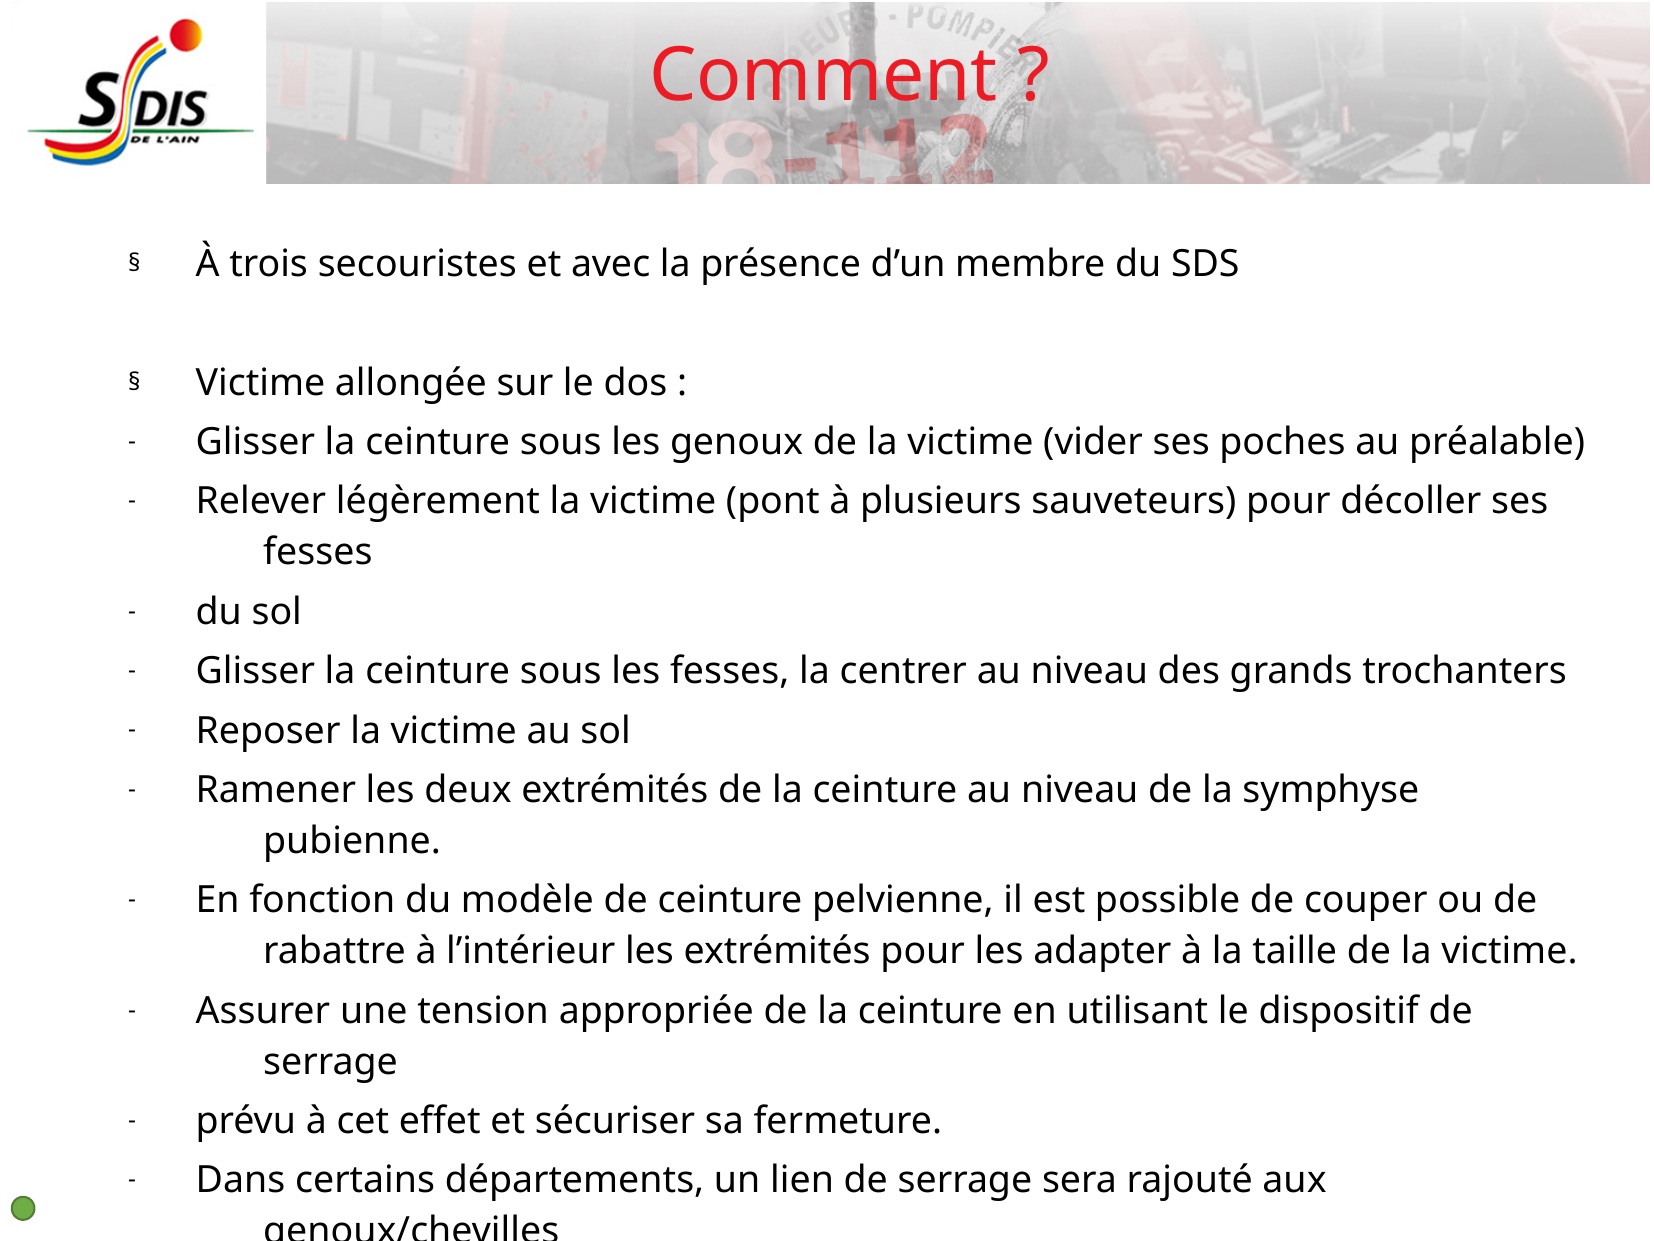

# Comment ?
À trois secouristes et avec la présence d’un membre du SDS
Victime allongée sur le dos :
Glisser la ceinture sous les genoux de la victime (vider ses poches au préalable)
Relever légèrement la victime (pont à plusieurs sauveteurs) pour décoller ses fesses
du sol
Glisser la ceinture sous les fesses, la centrer au niveau des grands trochanters
Reposer la victime au sol
Ramener les deux extrémités de la ceinture au niveau de la symphyse pubienne.
En fonction du modèle de ceinture pelvienne, il est possible de couper ou de rabattre à l’intérieur les extrémités pour les adapter à la taille de la victime.
Assurer une tension appropriée de la ceinture en utilisant le dispositif de serrage
prévu à cet effet et sécuriser sa fermeture.
Dans certains départements, un lien de serrage sera rajouté aux genoux/chevilles
pour compléter le serrage
La ceinture doit rester en place et laissée avec la victime à l’hôpital.